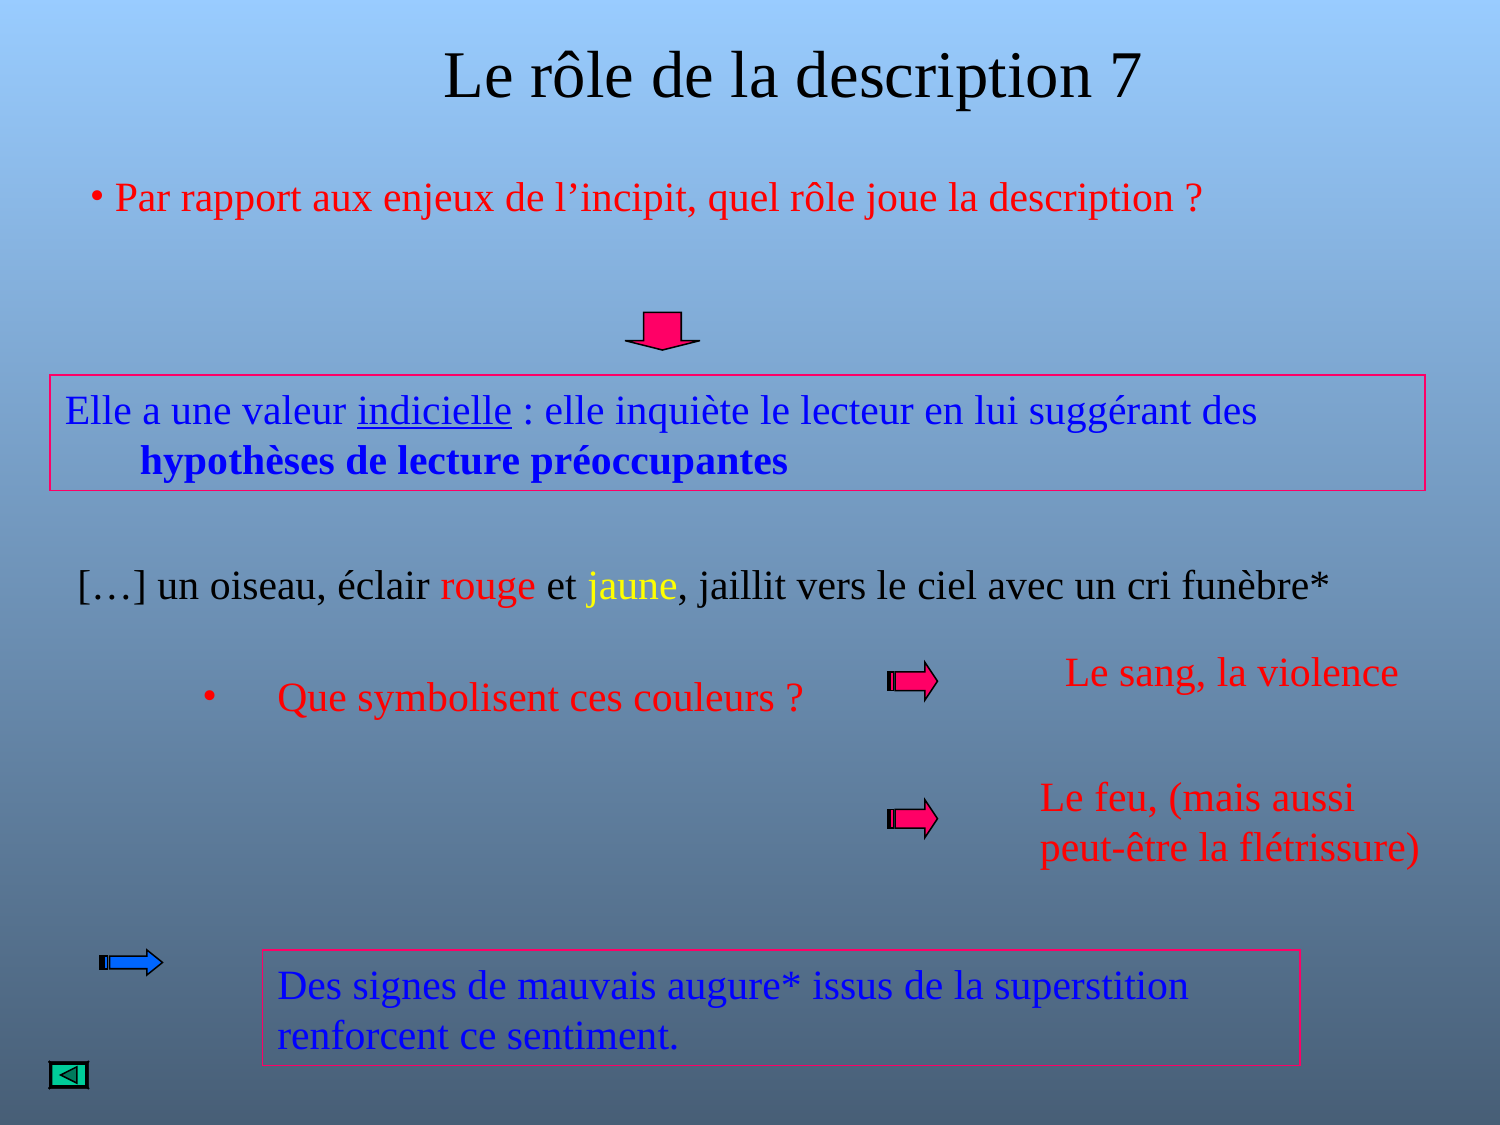

# Le rôle de la description 7
 Par rapport aux enjeux de l’incipit, quel rôle joue la description ?
Elle a une valeur indicielle : elle inquiète le lecteur en lui suggérant des hypothèses de lecture préoccupantes
[…] un oiseau, éclair rouge et jaune, jaillit vers le ciel avec un cri funèbre*
Le sang, la violence
Que symbolisent ces couleurs ?
Le feu, (mais aussi peut-être la flétrissure)
Des signes de mauvais augure* issus de la superstition renforcent ce sentiment.